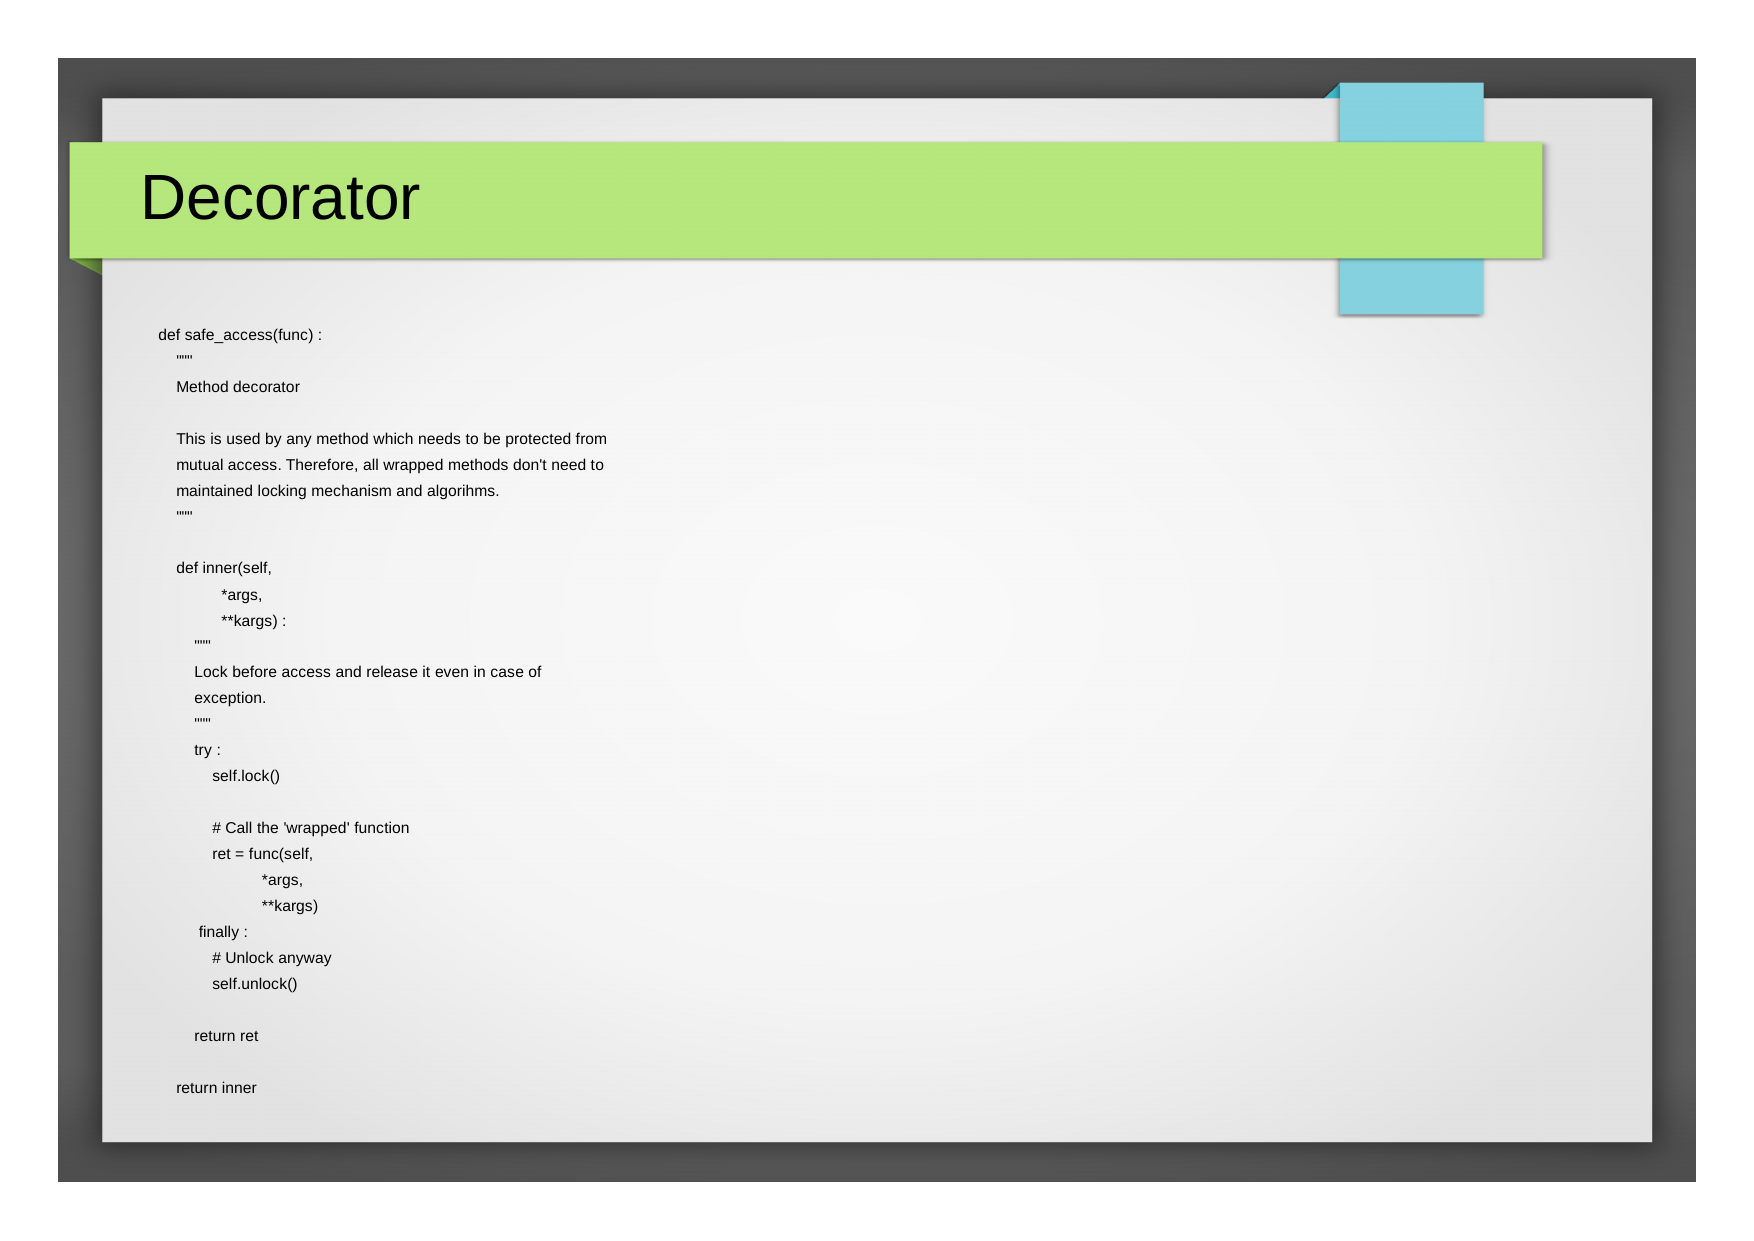

# Decorator
 def safe_access(func) :
 """
 Method decorator
 This is used by any method which needs to be protected from
 mutual access. Therefore, all wrapped methods don't need to
 maintained locking mechanism and algorihms.
 """
 def inner(self,
 *args,
 **kargs) :
 """
 Lock before access and release it even in case of
 exception.
 """
 try :
 self.lock()
 # Call the 'wrapped' function
 ret = func(self,
 *args,
 **kargs)
 finally :
 # Unlock anyway
 self.unlock()
 return ret
 return inner